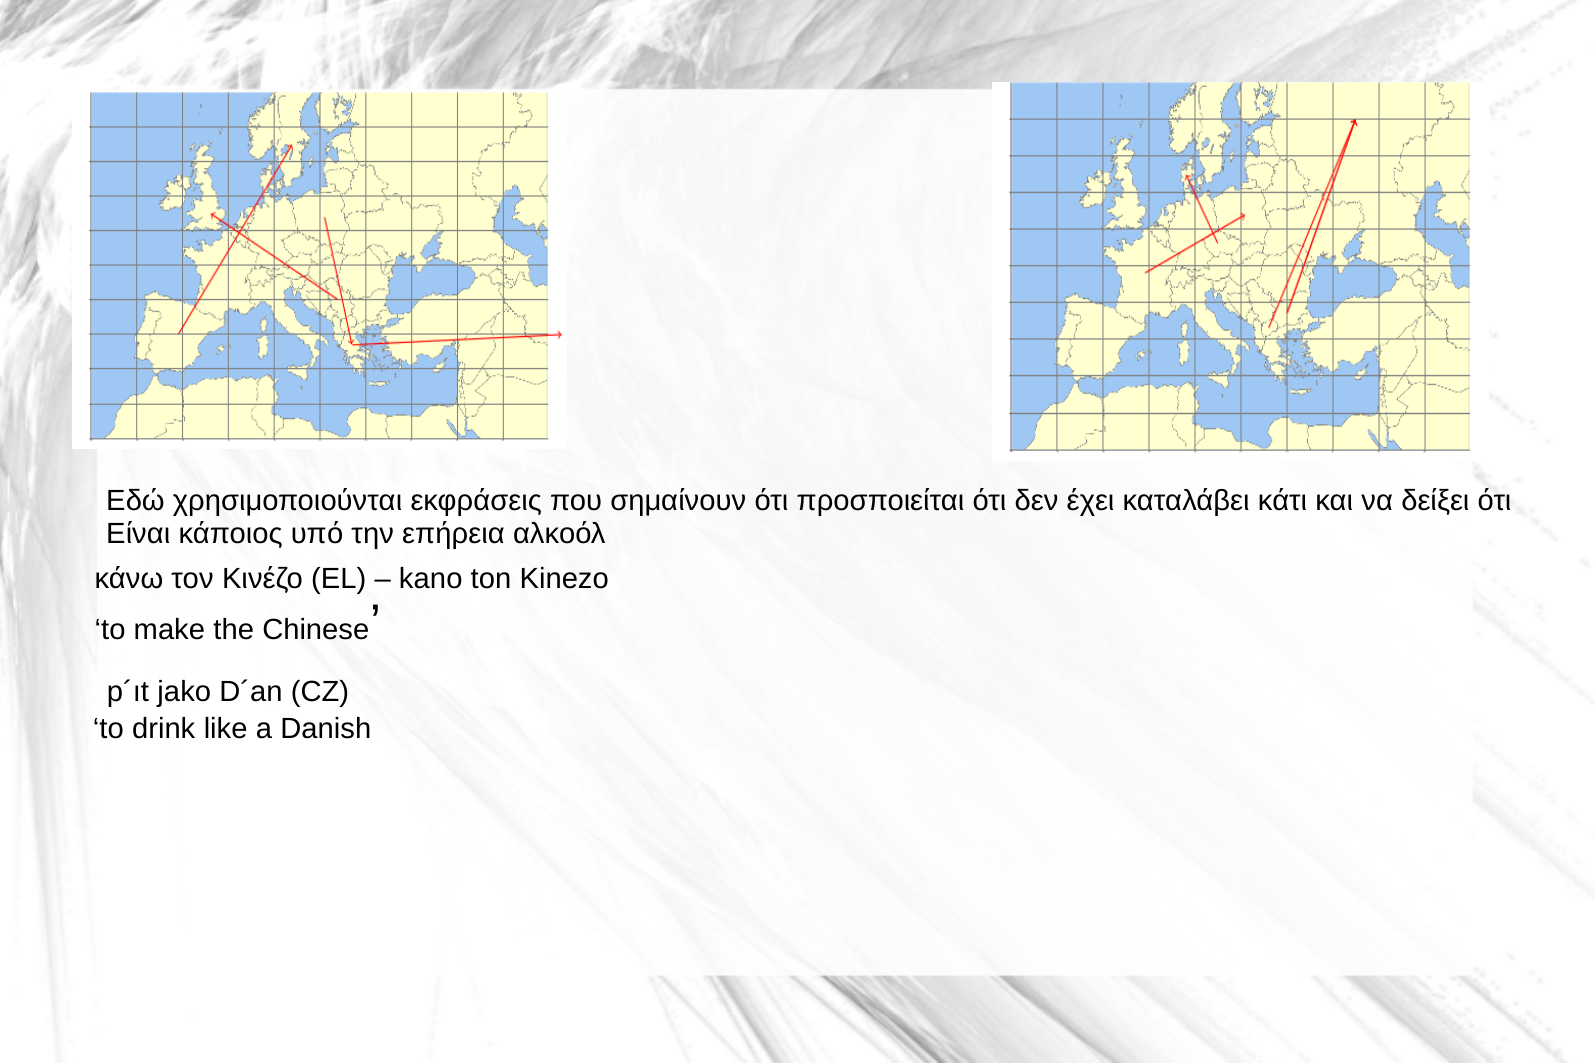

Εδώ χρησιμοποιούνται εκφράσεις που σημαίνουν ότι προσποιείται ότι δεν έχει καταλάβει κάτι και να δείξει ότι
Είναι κάποιος υπό την επήρεια αλκοόλ
κάνω τον Κινέζο (EL) – kano ton Kinezo
‘to make the Chinese’
 p´ıt jako D´an (CZ)
‘to drink like a Danish